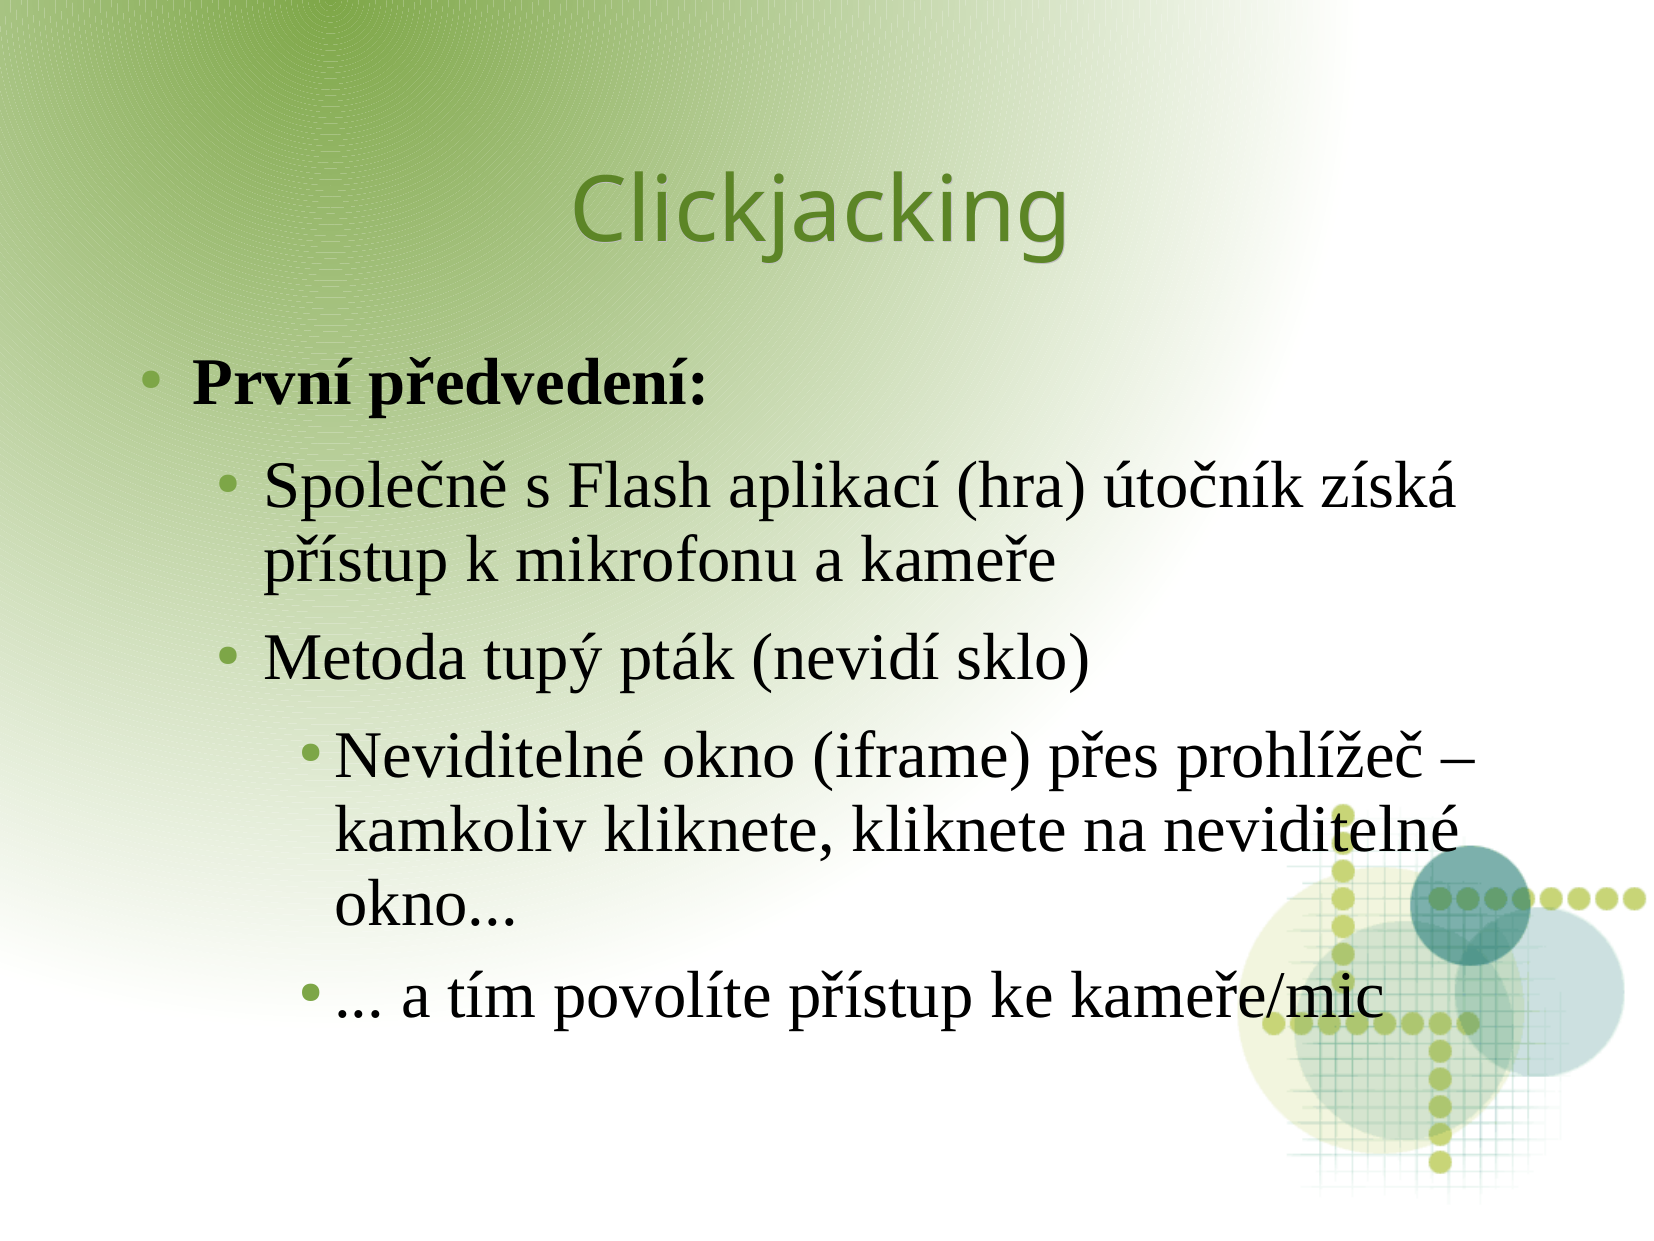

# Clickjacking
První předvedení:
Společně s Flash aplikací (hra) útočník získá přístup k mikrofonu a kameře
Metoda tupý pták (nevidí sklo)
Neviditelné okno (iframe) přes prohlížeč – kamkoliv kliknete, kliknete na neviditelné okno...
... a tím povolíte přístup ke kameře/mic